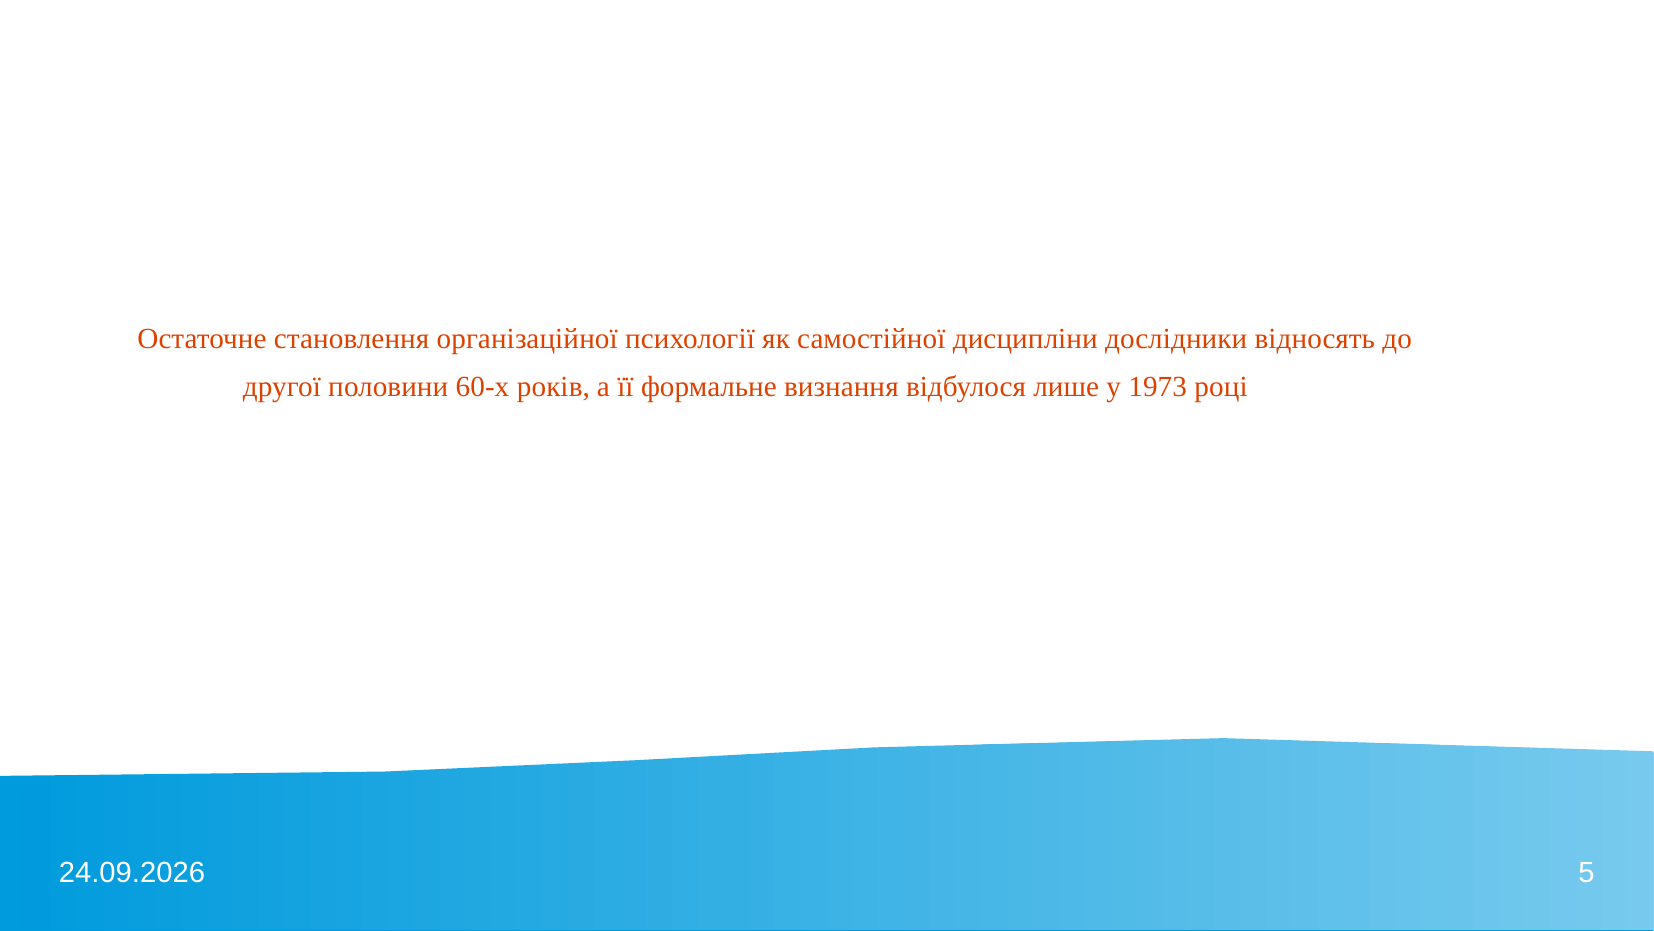

# Остаточне становлення організаційної психології як самостійної дисципліни дослідники відносять до другої половини 60-х років, а її формальне визнання відбулося лише у 1973 році